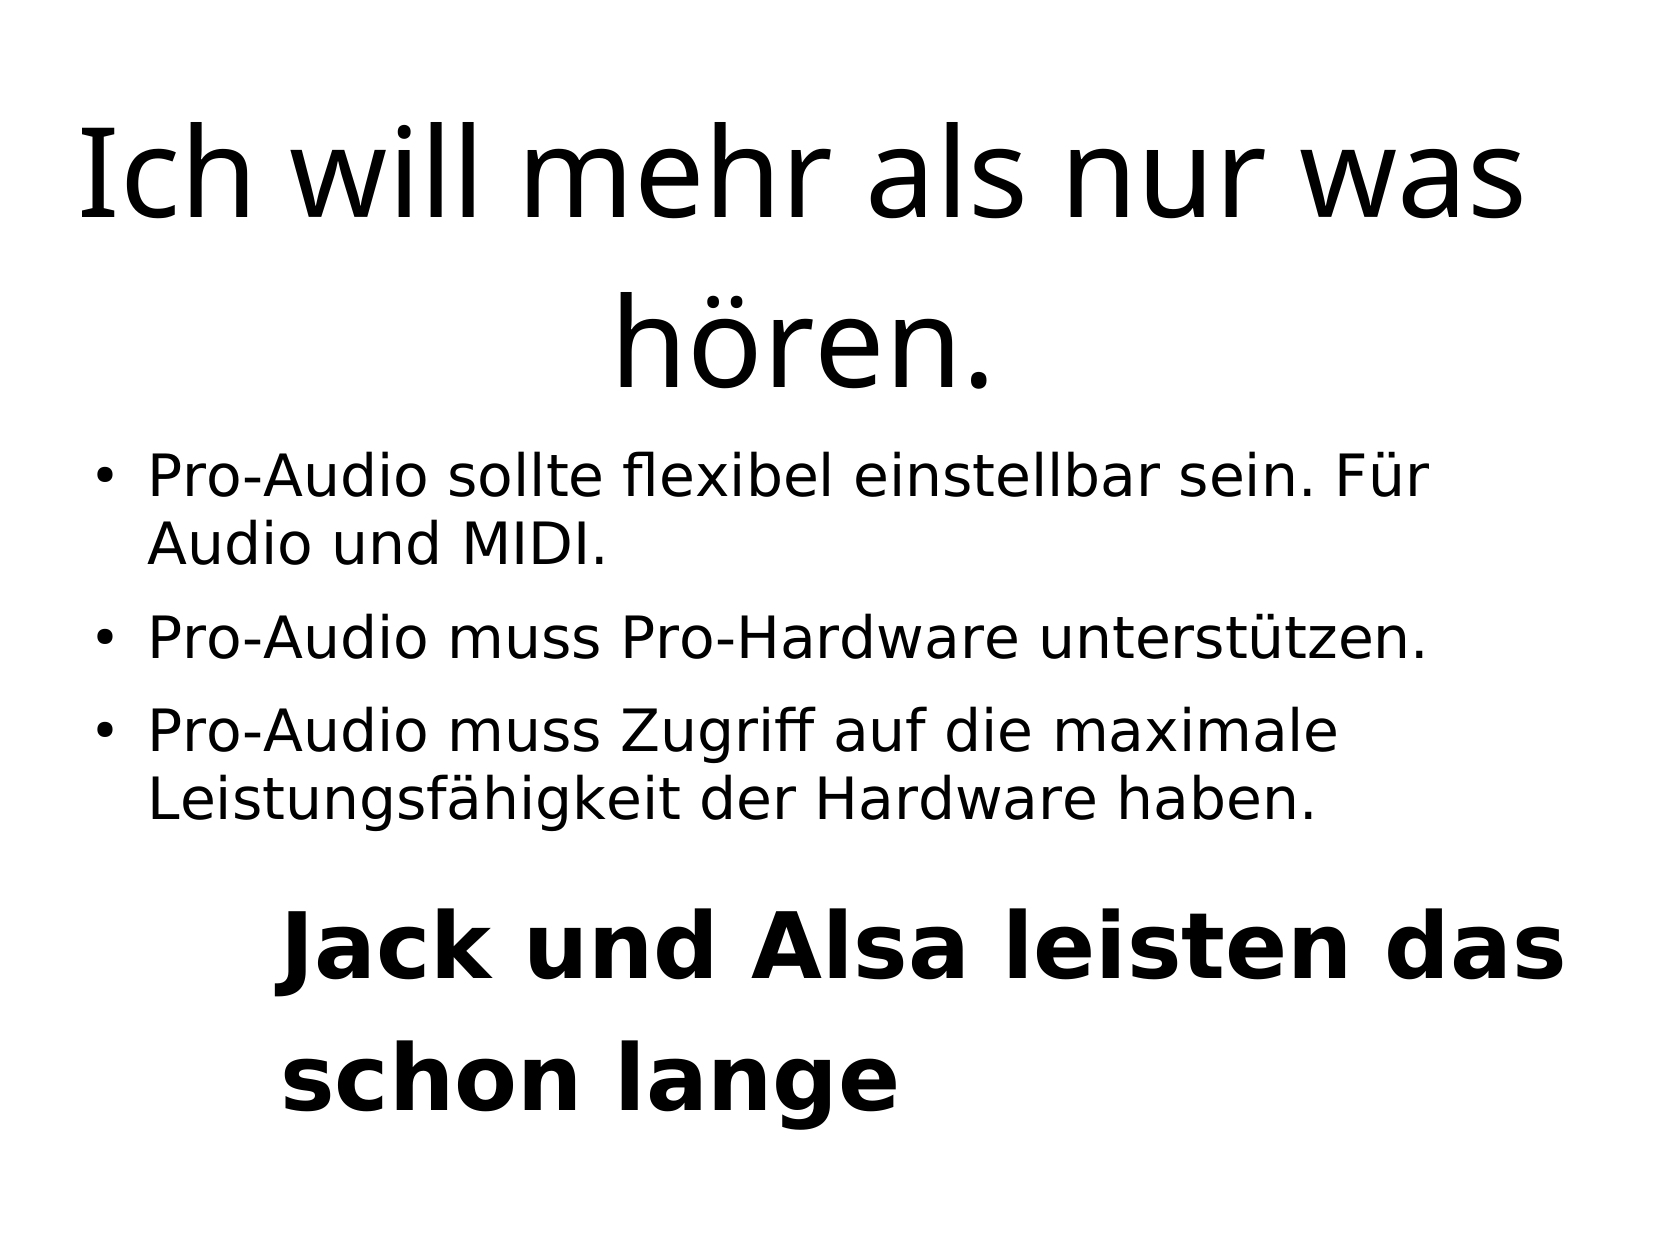

# Ich will mehr als nur was hören.
Pro-Audio sollte flexibel einstellbar sein. Für Audio und MIDI.
Pro-Audio muss Pro-Hardware unterstützen.
Pro-Audio muss Zugriff auf die maximale Leistungsfähigkeit der Hardware haben.
Jack und Alsa leisten das
schon lange